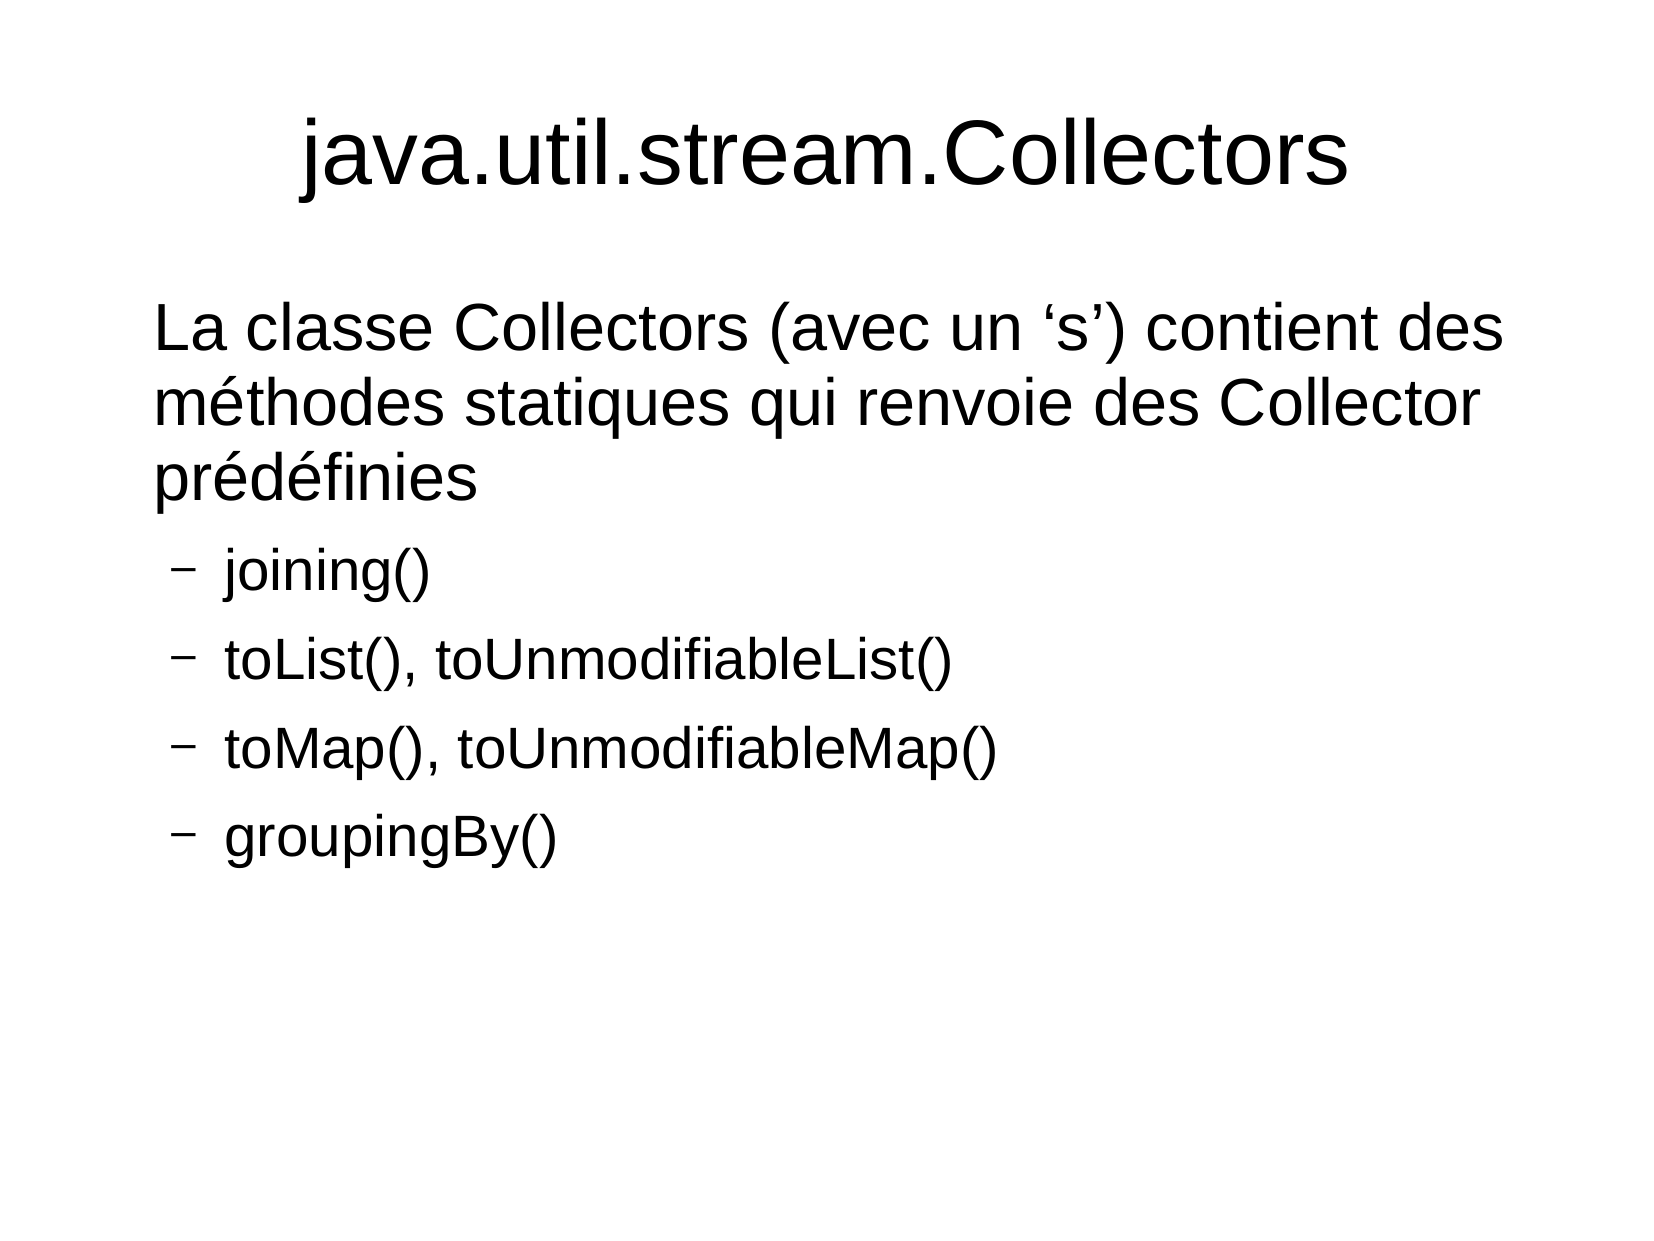

# java.util.stream.Collectors
La classe Collectors (avec un ‘s’) contient des méthodes statiques qui renvoie des Collector prédéfinies
joining()
toList(), toUnmodifiableList()
toMap(), toUnmodifiableMap()
groupingBy()